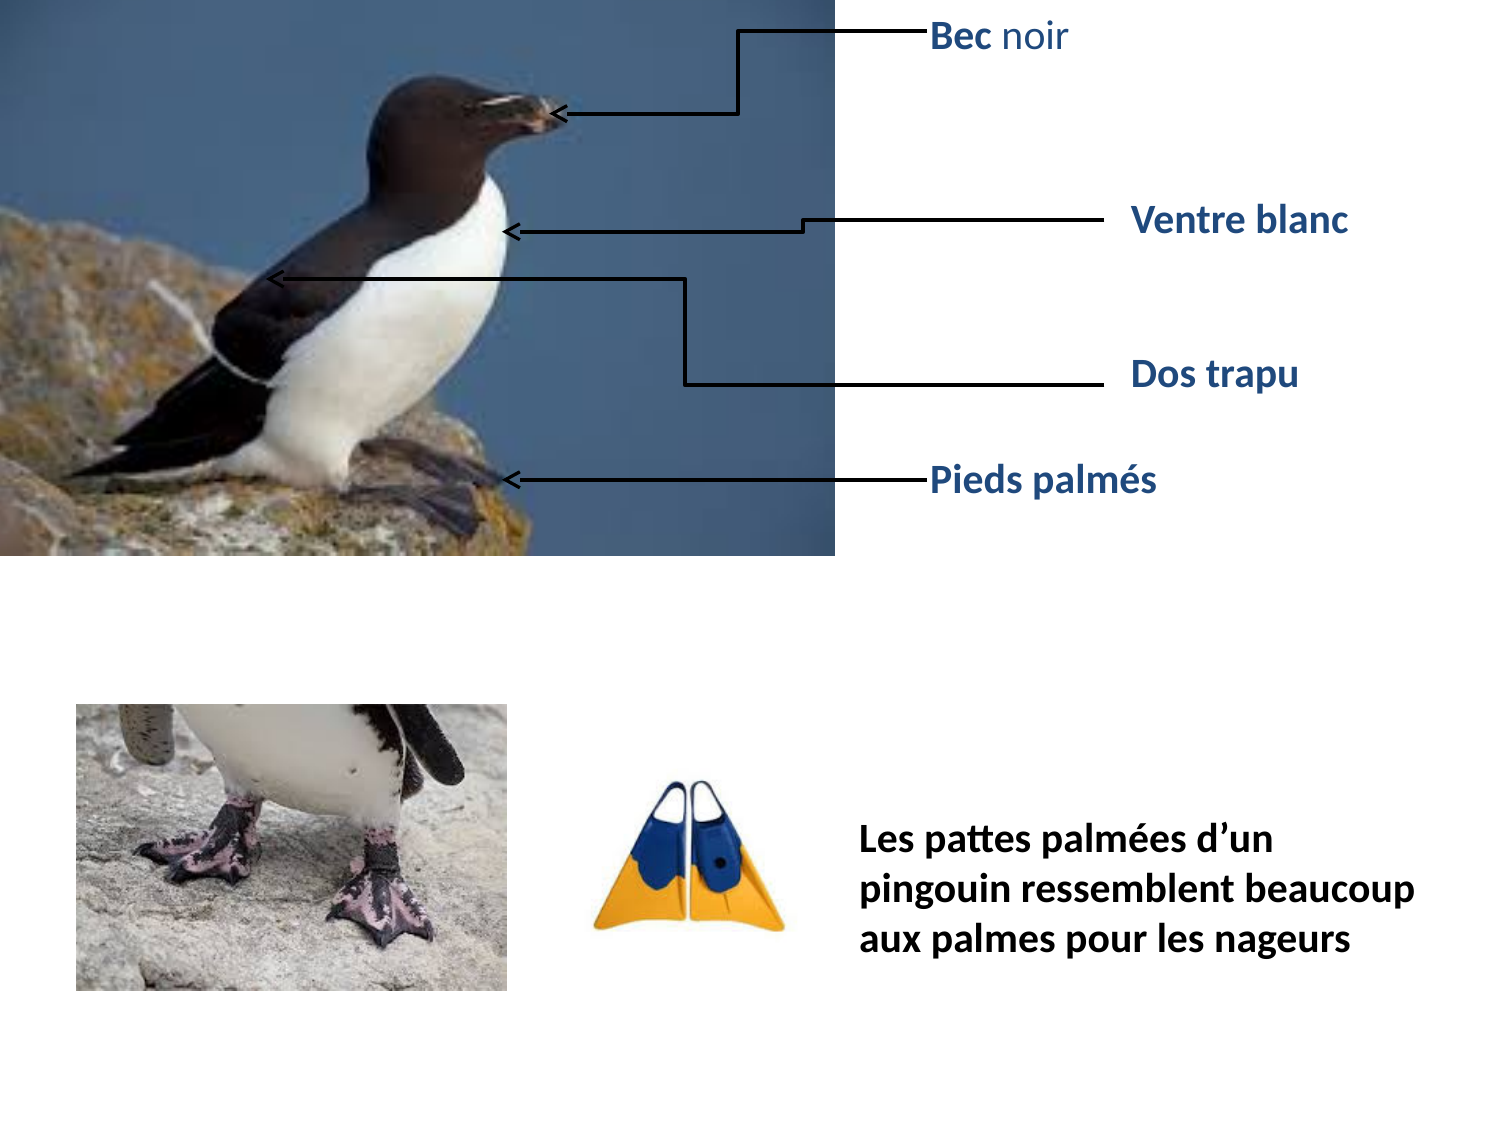

Bec noir
Ventre blanc
Dos trapu
Pieds palmés
Les pattes palmées d’un pingouin ressemblent beaucoup aux palmes pour les nageurs